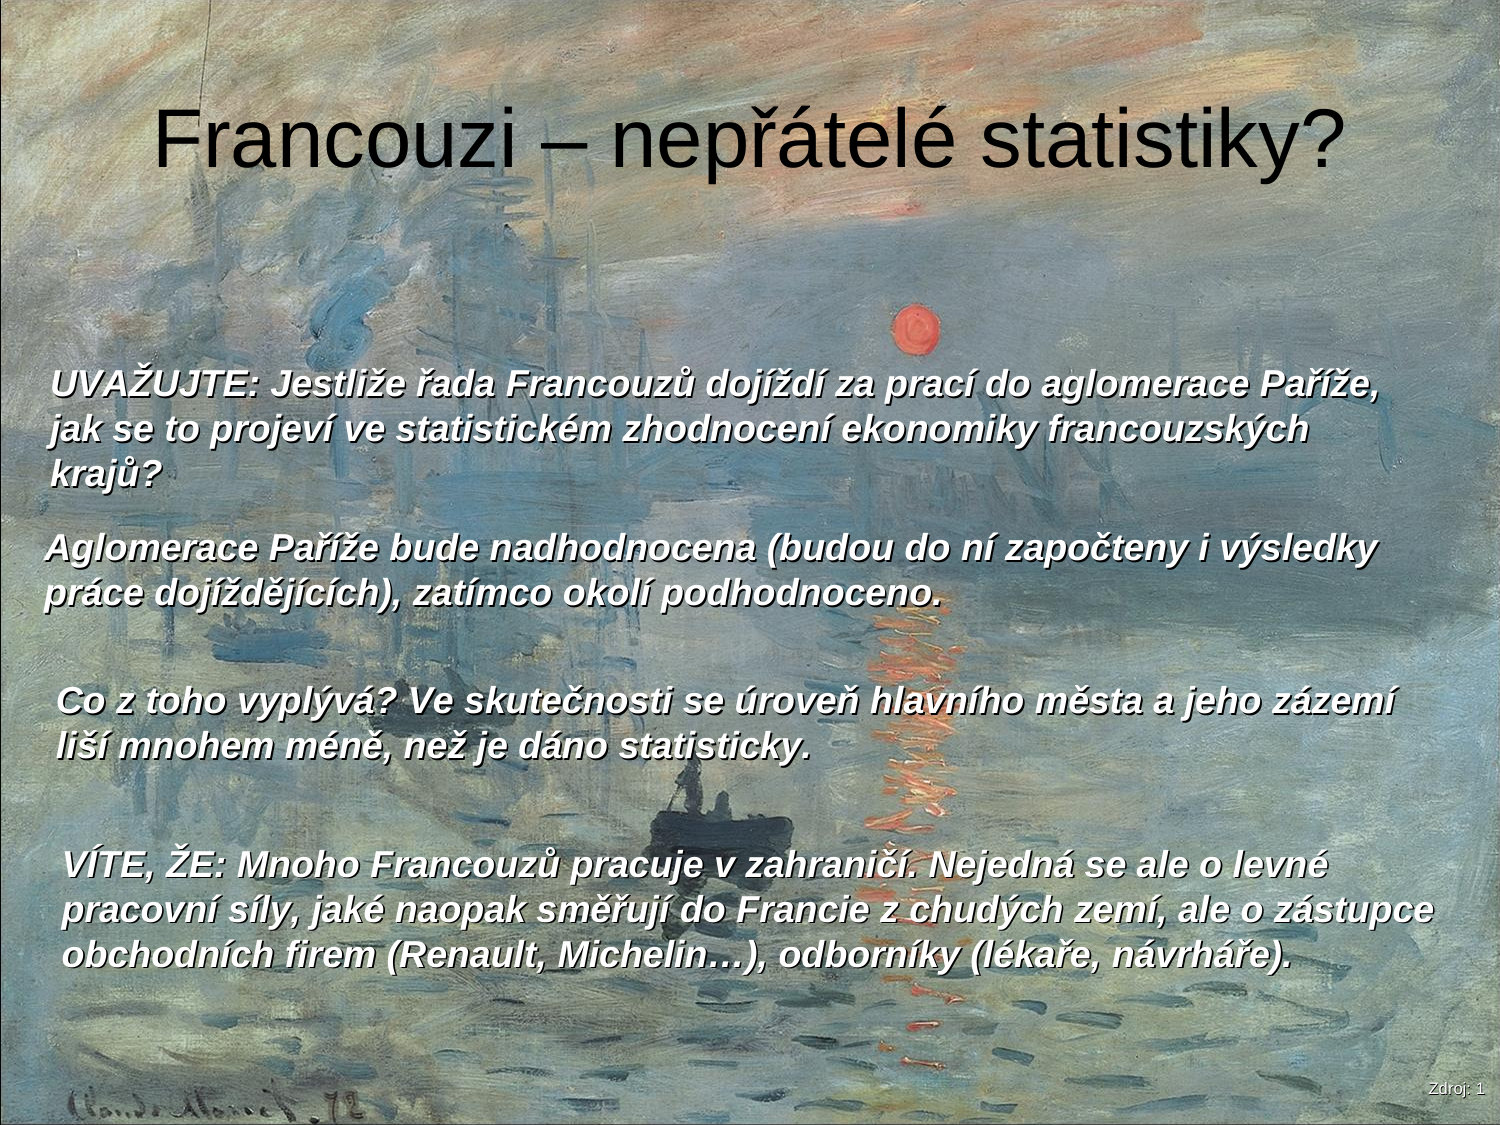

# Francouzi – nepřátelé statistiky?
UVAŽUJTE: Jestliže řada Francouzů dojíždí za prací do aglomerace Paříže, jak se to projeví ve statistickém zhodnocení ekonomiky francouzských krajů?
Aglomerace Paříže bude nadhodnocena (budou do ní započteny i výsledky práce dojíždějících), zatímco okolí podhodnoceno.
Co z toho vyplývá? Ve skutečnosti se úroveň hlavního města a jeho zázemí liší mnohem méně, než je dáno statisticky.
VÍTE, ŽE: Mnoho Francouzů pracuje v zahraničí. Nejedná se ale o levné pracovní síly, jaké naopak směřují do Francie z chudých zemí, ale o zástupce obchodních firem (Renault, Michelin…), odborníky (lékaře, návrháře).
Zdroj: 1